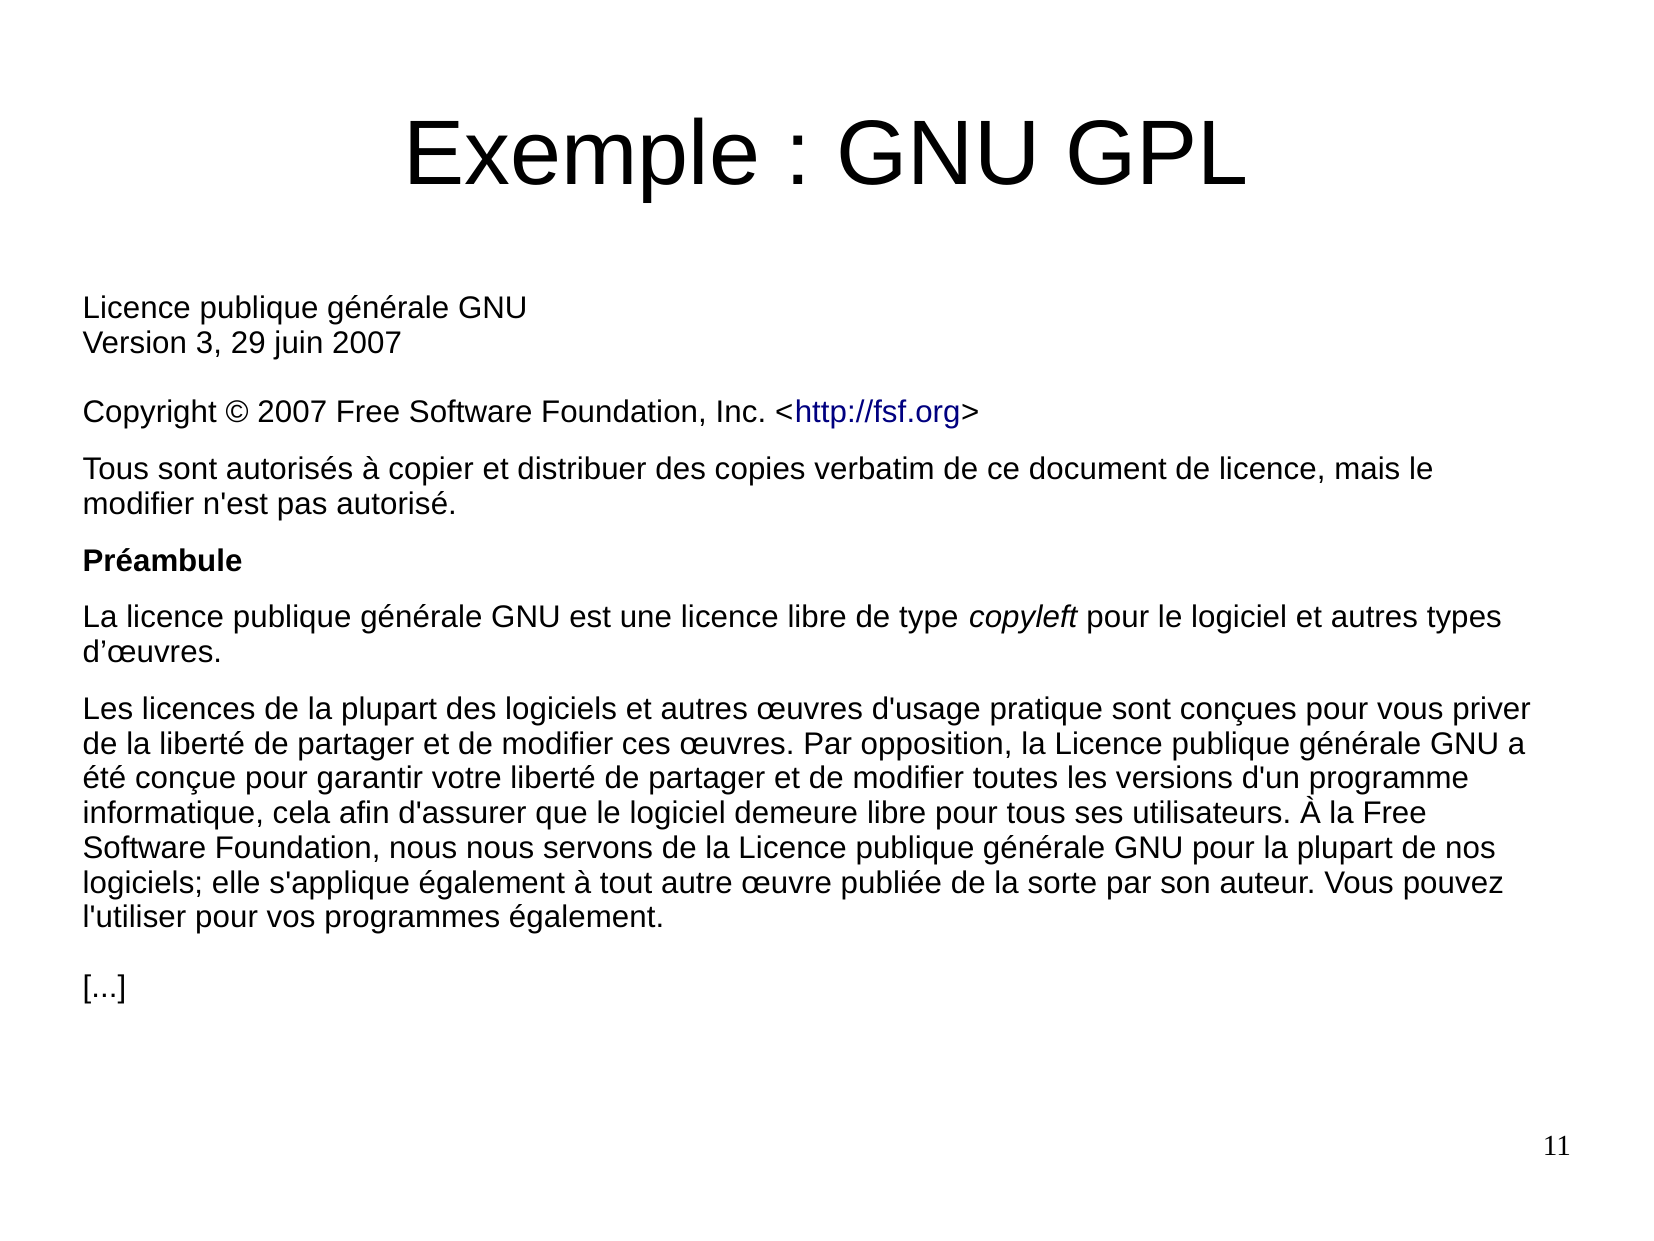

# Exemple : GNU GPL
Licence publique générale GNU
Version 3, 29 juin 2007
Copyright © 2007 Free Software Foundation, Inc. <http://fsf.org>
Tous sont autorisés à copier et distribuer des copies verbatim de ce document de licence, mais le modifier n'est pas autorisé.
Préambule
La licence publique générale GNU est une licence libre de type copyleft pour le logiciel et autres types d’œuvres.
Les licences de la plupart des logiciels et autres œuvres d'usage pratique sont conçues pour vous priver de la liberté de partager et de modifier ces œuvres. Par opposition, la Licence publique générale GNU a été conçue pour garantir votre liberté de partager et de modifier toutes les versions d'un programme informatique, cela afin d'assurer que le logiciel demeure libre pour tous ses utilisateurs. À la Free Software Foundation, nous nous servons de la Licence publique générale GNU pour la plupart de nos logiciels; elle s'applique également à tout autre œuvre publiée de la sorte par son auteur. Vous pouvez l'utiliser pour vos programmes également.
[...]
11